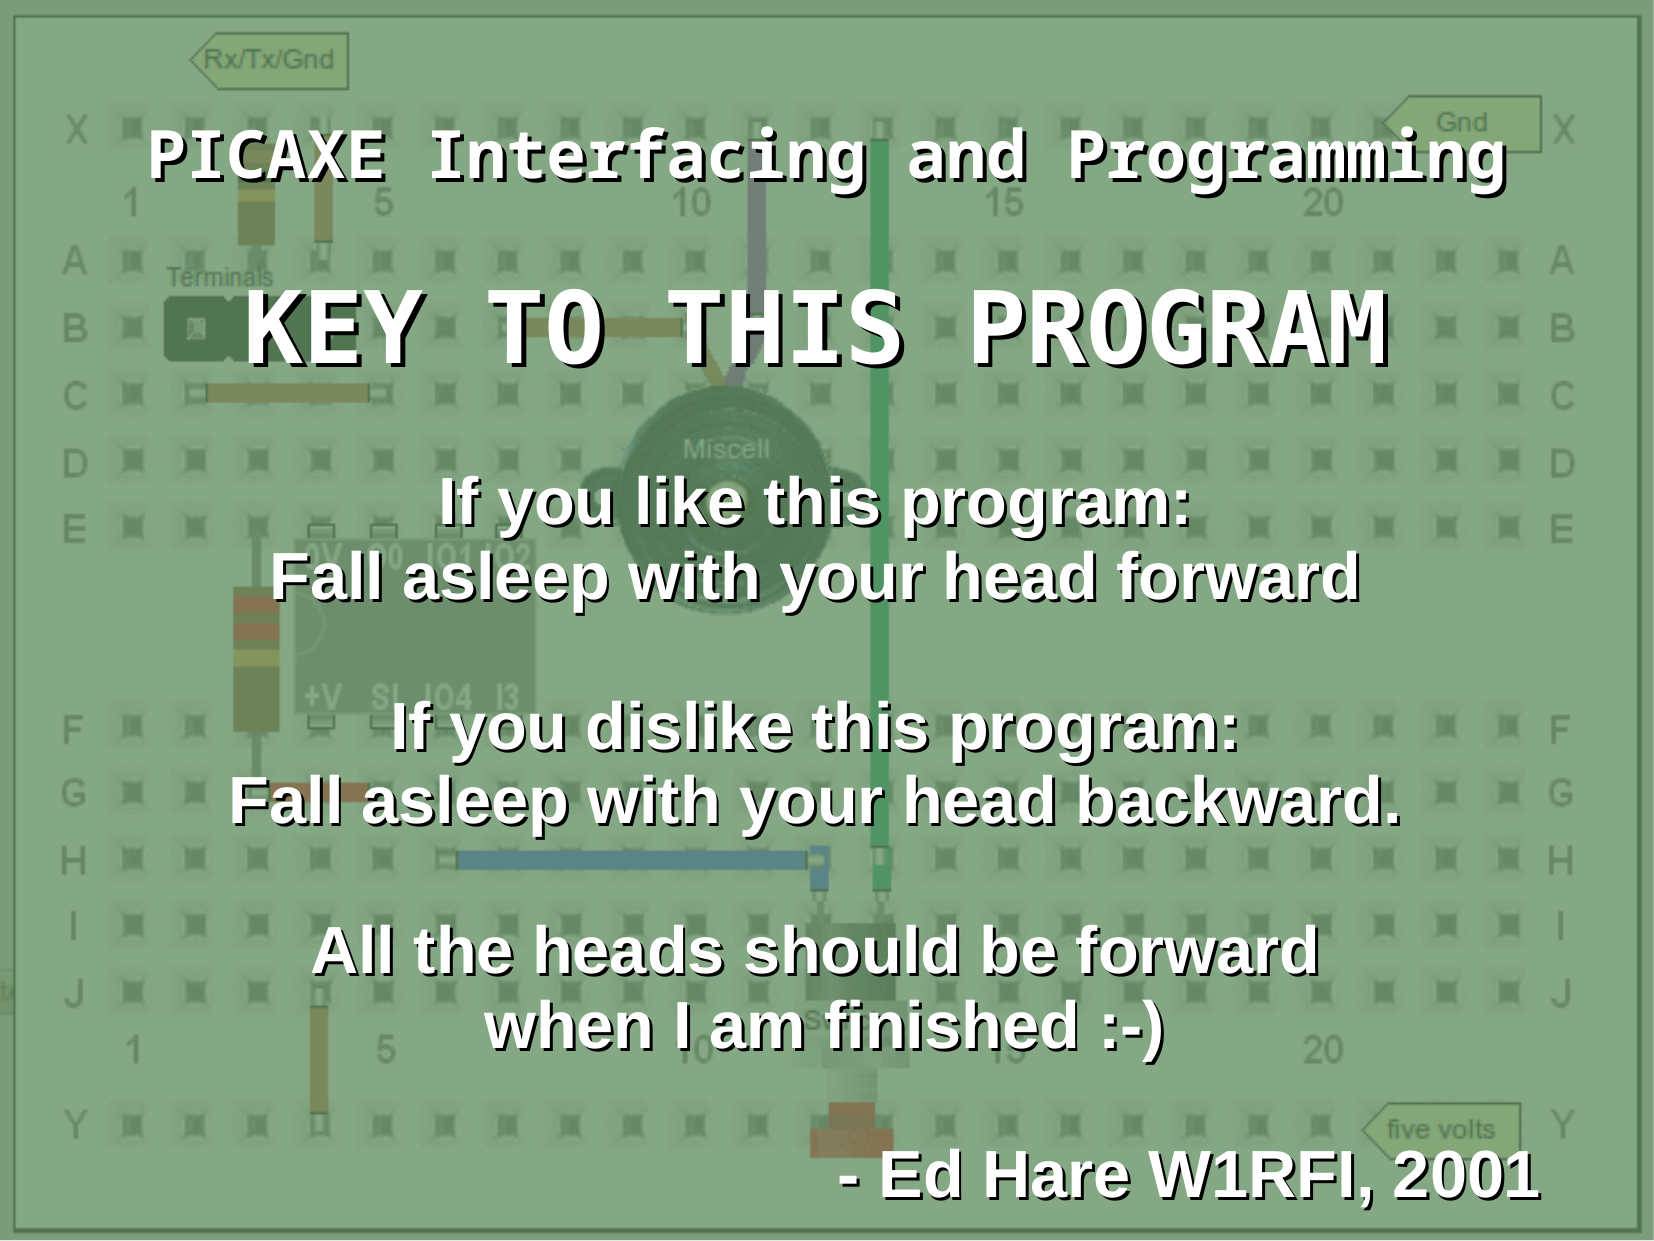

# PICAXE Interfacing and Programming
KEY TO THIS PROGRAM
If you like this program:
Fall asleep with your head forward
If you dislike this program:
Fall asleep with your head backward.
All the heads should be forward
 when I am finished :-)
- Ed Hare W1RFI, 2001